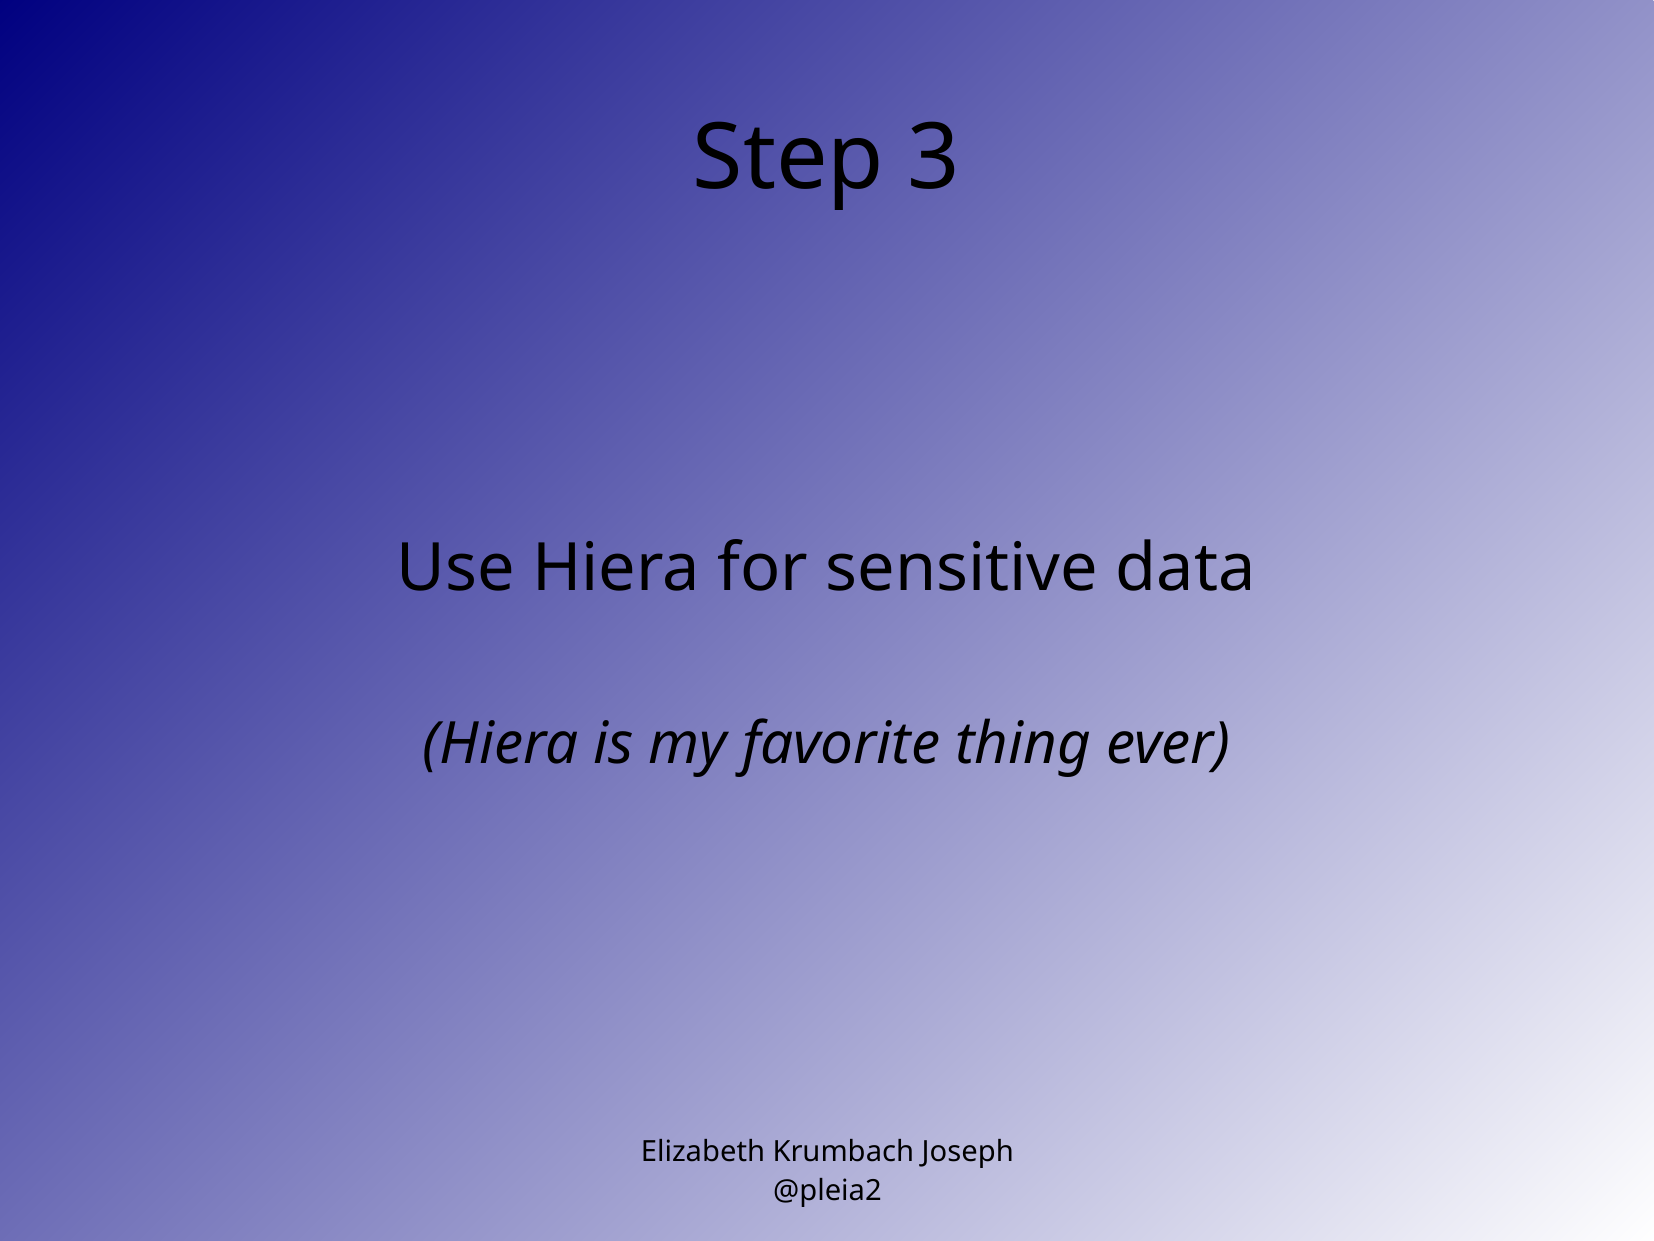

# Step 3
Use Hiera for sensitive data
(Hiera is my favorite thing ever)